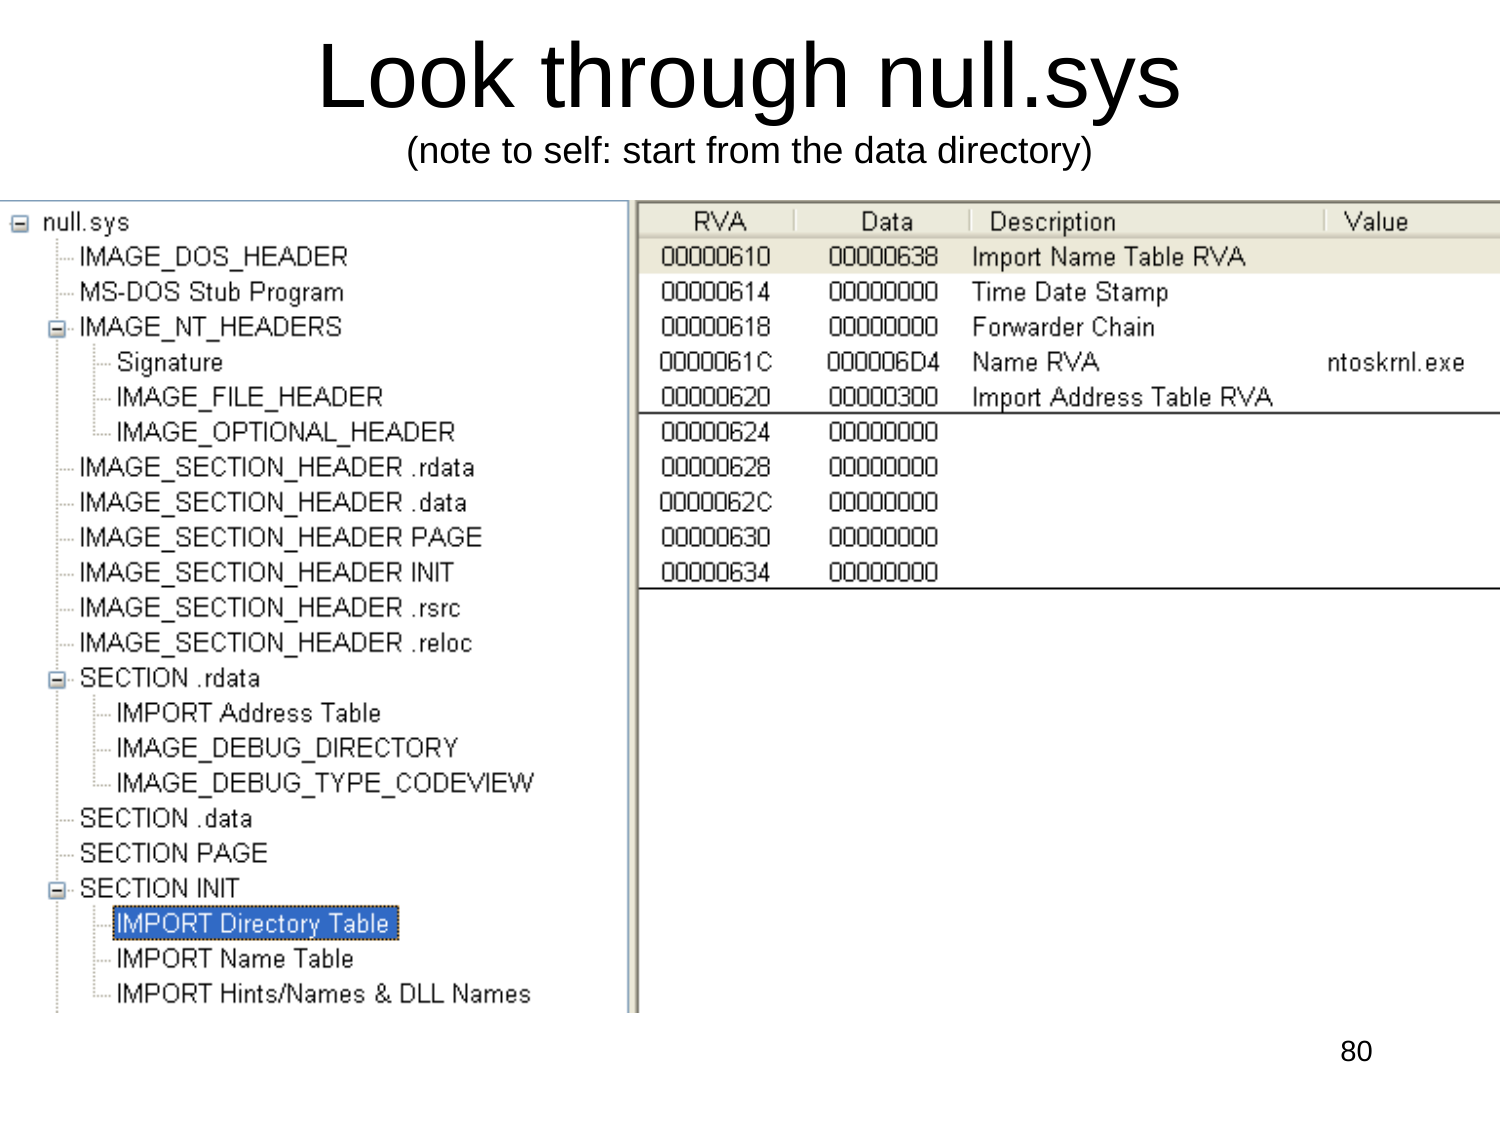

# Look through null.sys (note to self: start from the data directory)